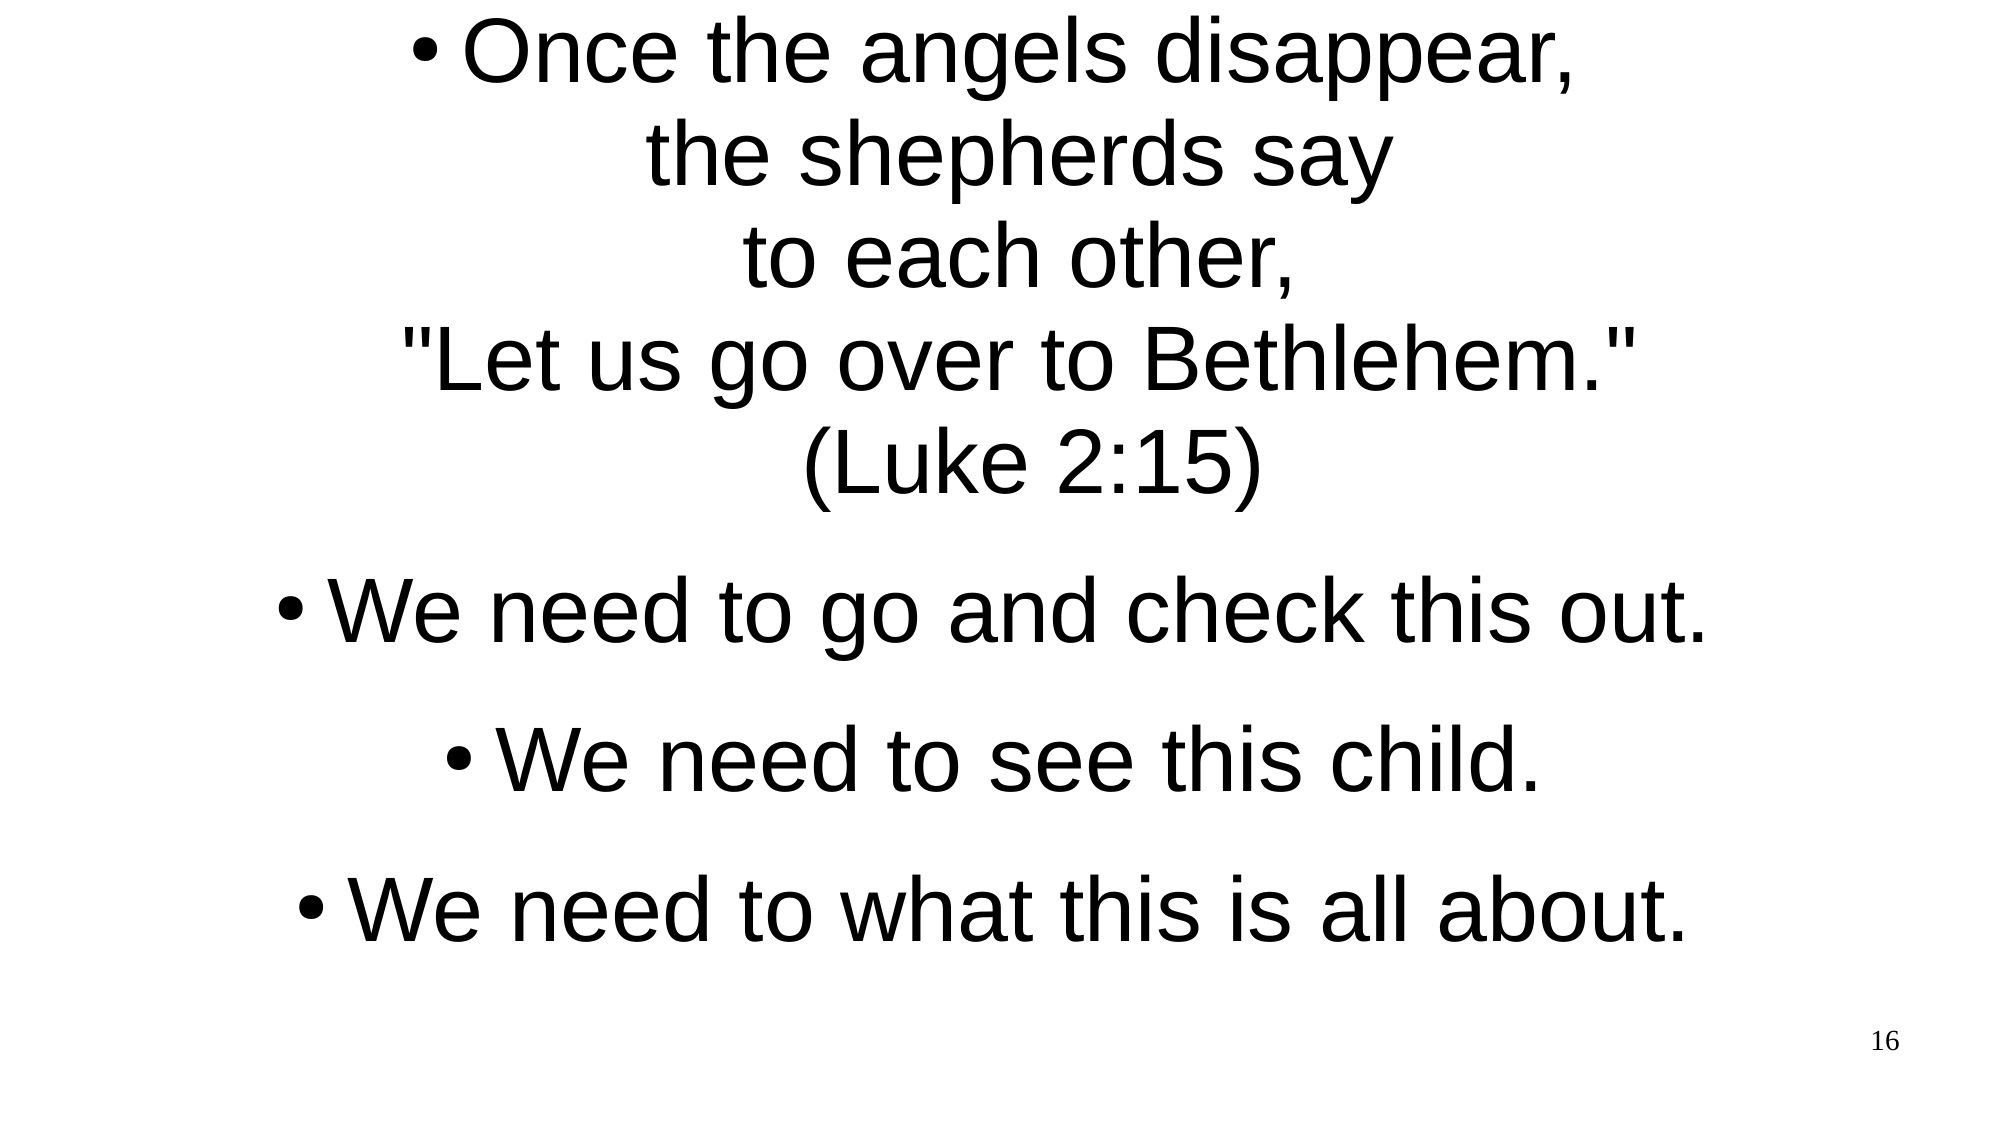

# Once the angels disappear, the shepherds say to each other, "Let us go over to Bethlehem." (Luke 2:15)
We need to go and check this out.
We need to see this child.
We need to what this is all about.
16